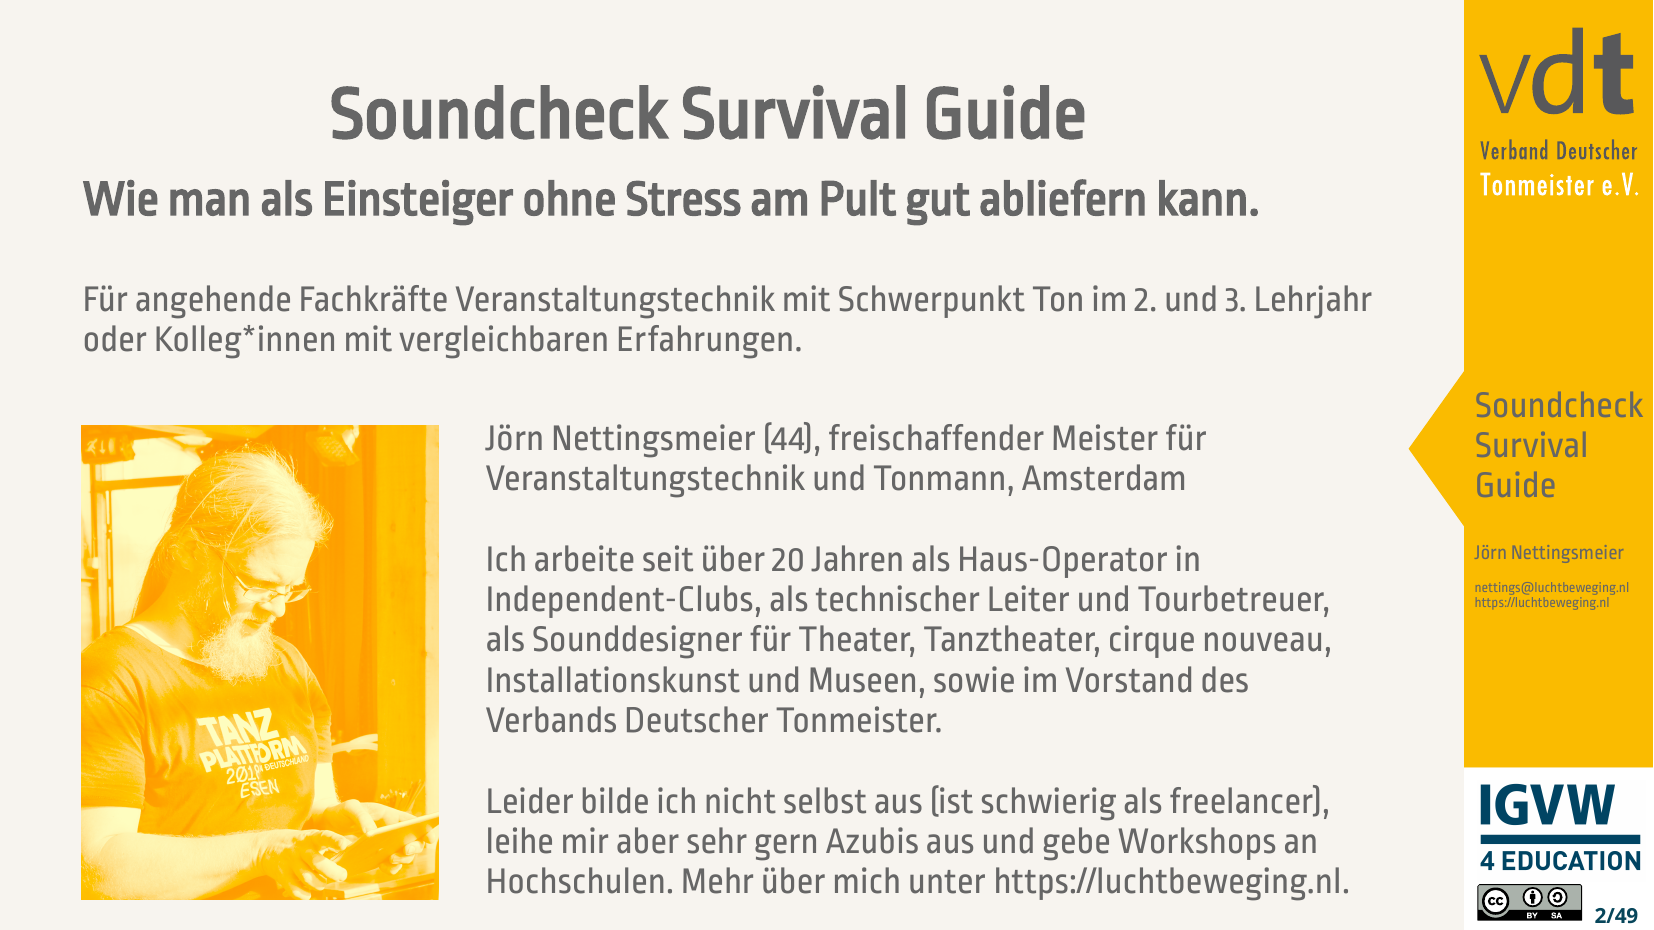

# Soundcheck Survival Guide
Wie man als Einsteiger ohne Stress am Pult gut abliefern kann.
Für angehende Fachkräfte Veranstaltungstechnik mit Schwerpunkt Ton im 2. und 3. Lehrjahr oder Kolleg*innen mit vergleichbaren Erfahrungen.
Jörn Nettingsmeier (44), freischaffender Meister für Veranstaltungstechnik und Tonmann, Amsterdam
Ich arbeite seit über 20 Jahren als Haus-Operator in Independent-Clubs, als technischer Leiter und Tourbetreuer, als Sounddesigner für Theater, Tanztheater, cirque nouveau, Installationskunst und Museen, sowie im Vorstand des Verbands Deutscher Tonmeister.
Leider bilde ich nicht selbst aus (ist schwierig als freelancer), leihe mir aber sehr gern Azubis aus und gebe Workshops an Hochschulen. Mehr über mich unter https://luchtbeweging.nl.